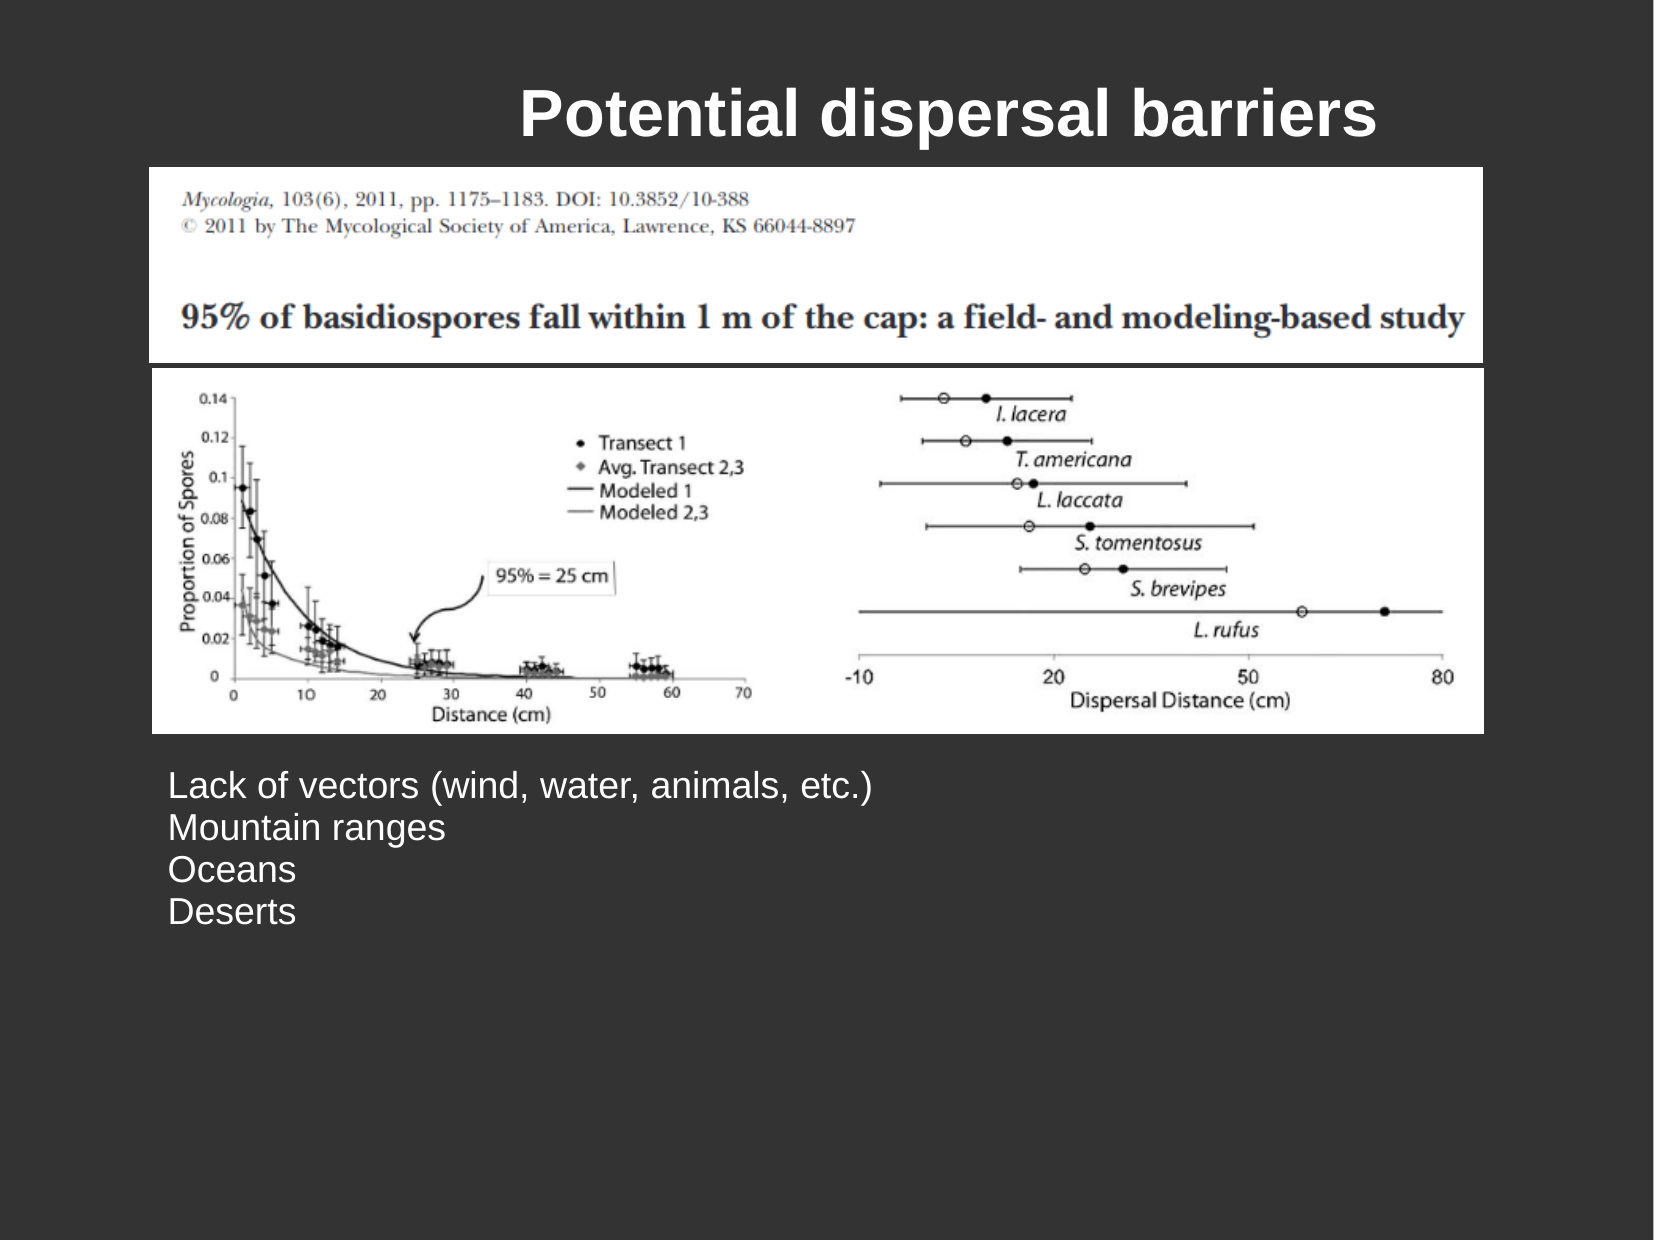

Potential dispersal barriers
Lack of vectors (wind, water, animals, etc.)
Mountain ranges
Oceans
Deserts